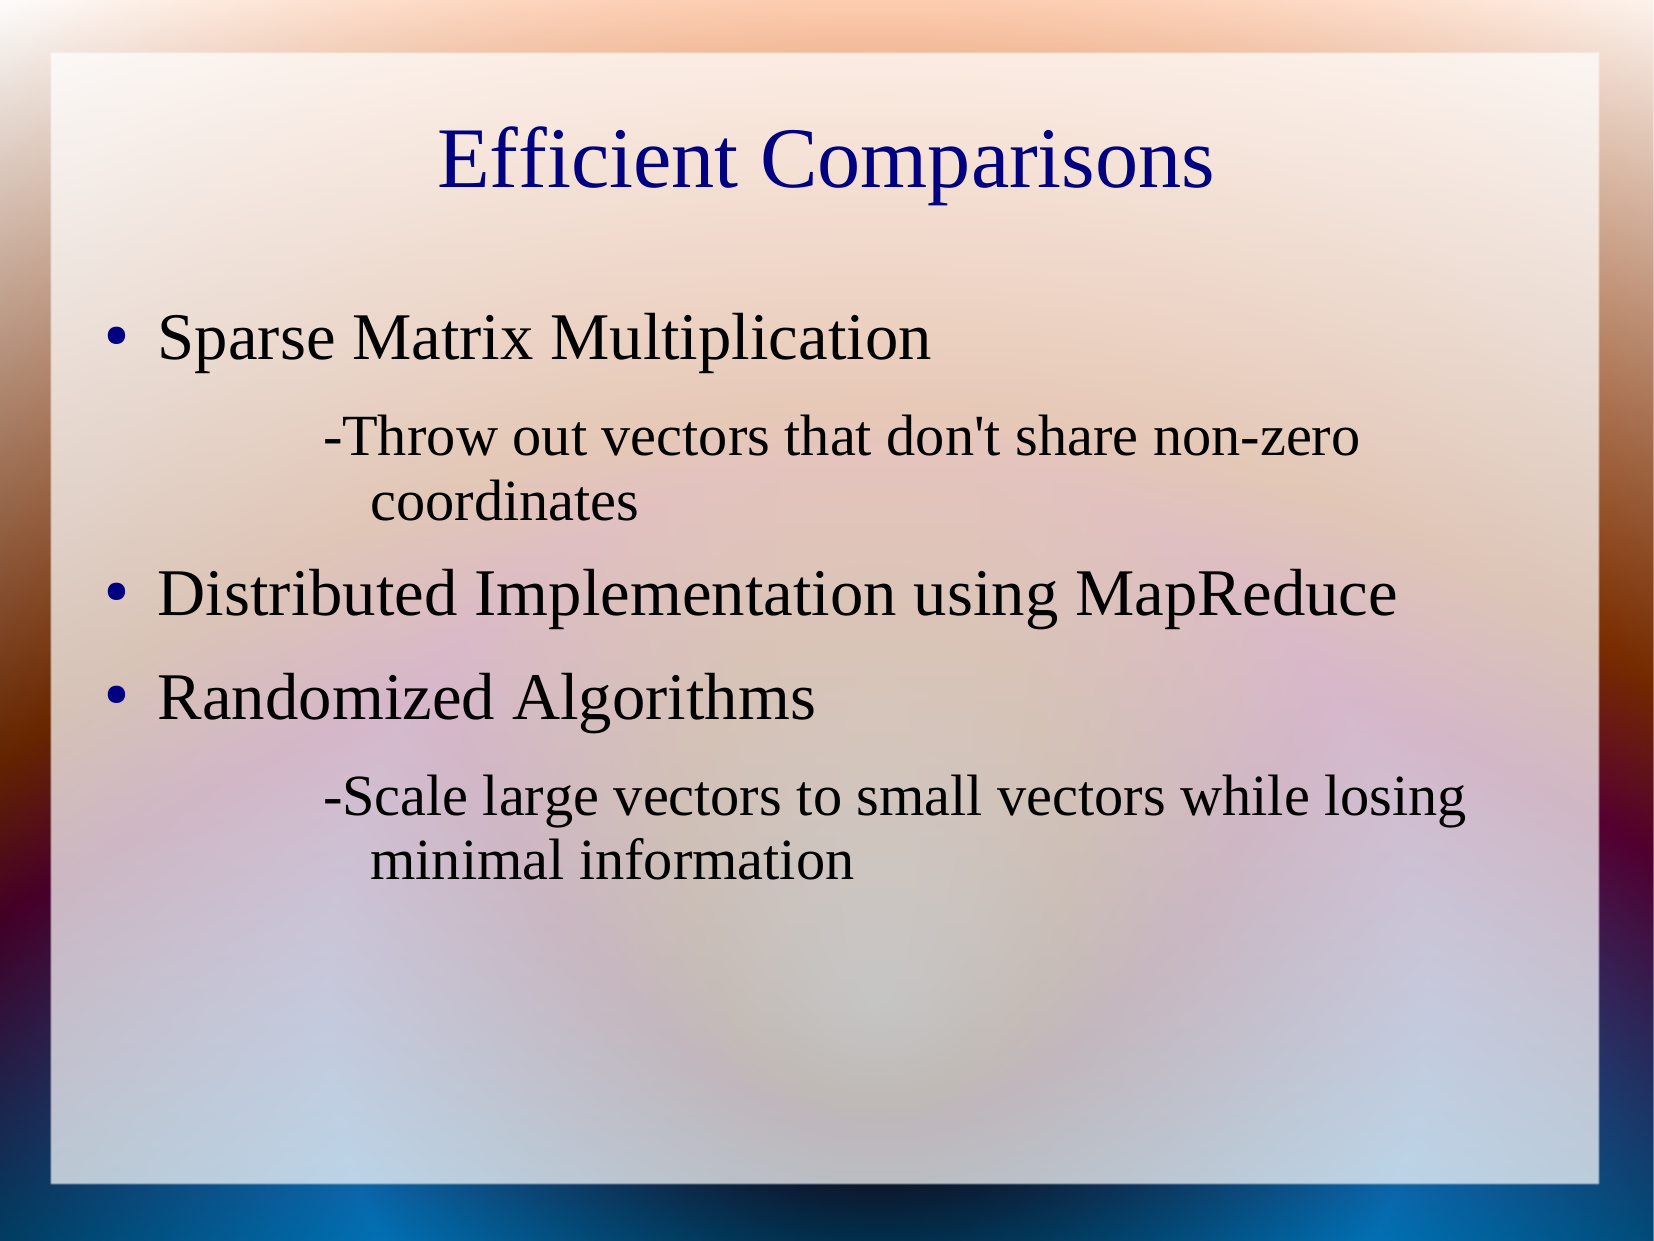

# Efficient Comparisons
Sparse Matrix Multiplication
-Throw out vectors that don't share non-zero coordinates
Distributed Implementation using MapReduce
Randomized Algorithms
-Scale large vectors to small vectors while losing minimal information